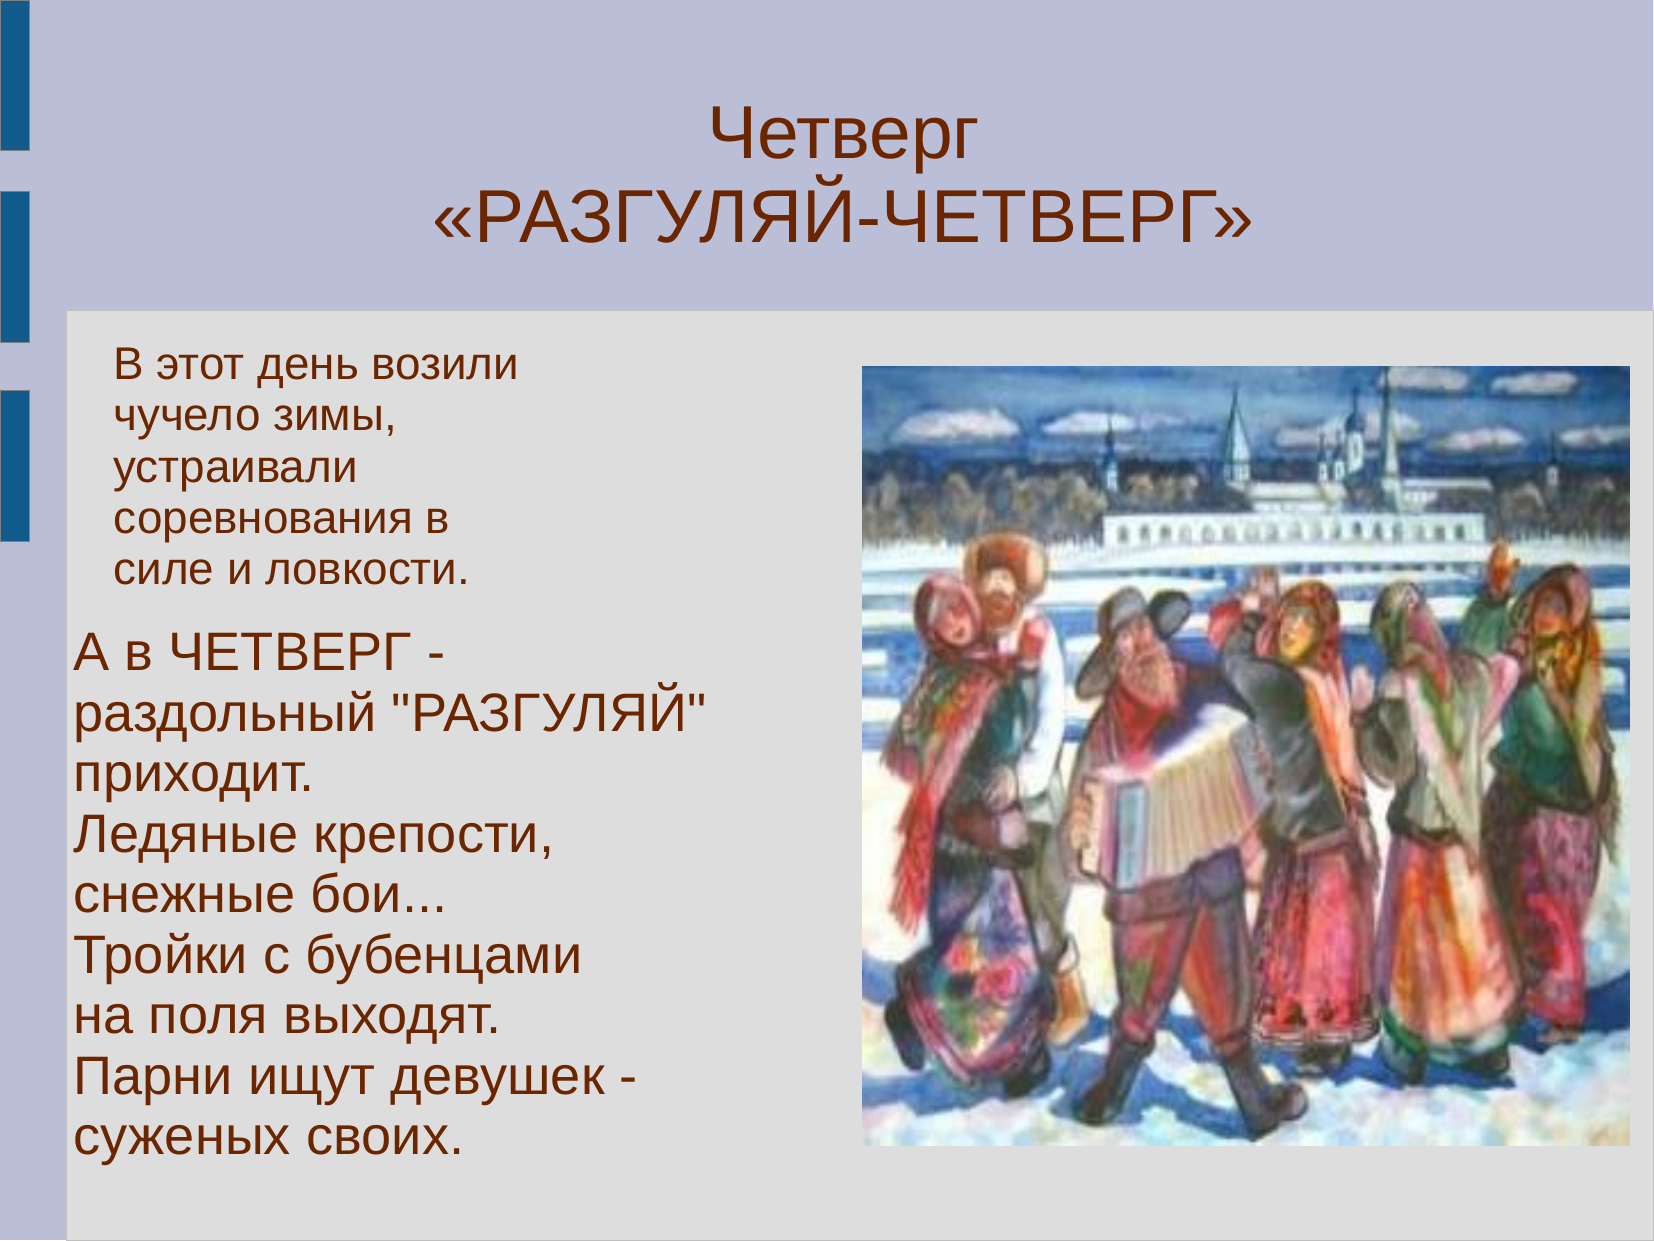

Четверг
«РАЗГУЛЯЙ-ЧЕТВЕРГ»
В этот день возили чучело зимы, устраивали соревнования в силе и ловкости.
А в ЧЕТВЕРГ - раздольный "РАЗГУЛЯЙ" приходит.
Ледяные крепости,
снежные бои...
Тройки с бубенцами
на поля выходят.
Парни ищут девушек - суженых своих.